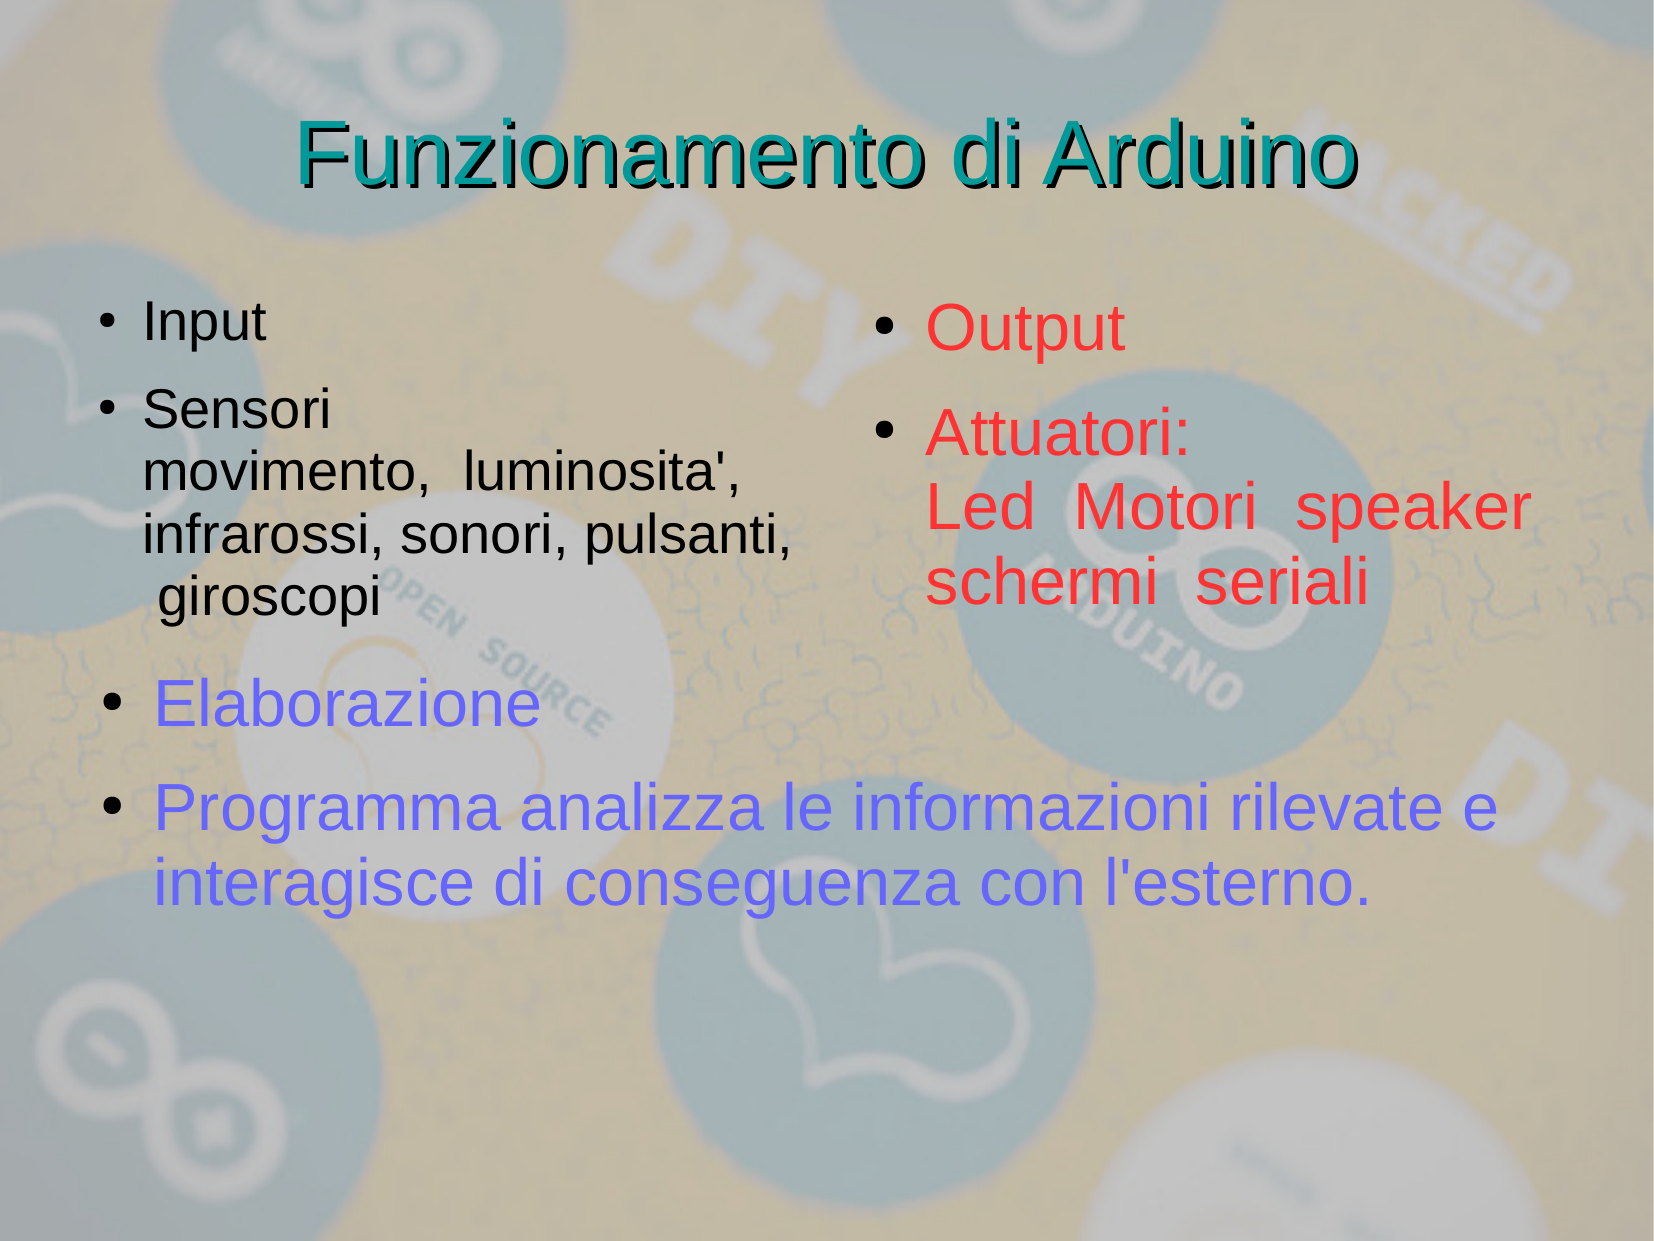

# Funzionamento di Arduino
Input
Sensori
movimento, luminosita', infrarossi, sonori, pulsanti, giroscopi
Output
Attuatori:
Led Motori speaker schermi seriali
Elaborazione
Programma analizza le informazioni rilevate e interagisce di conseguenza con l'esterno.